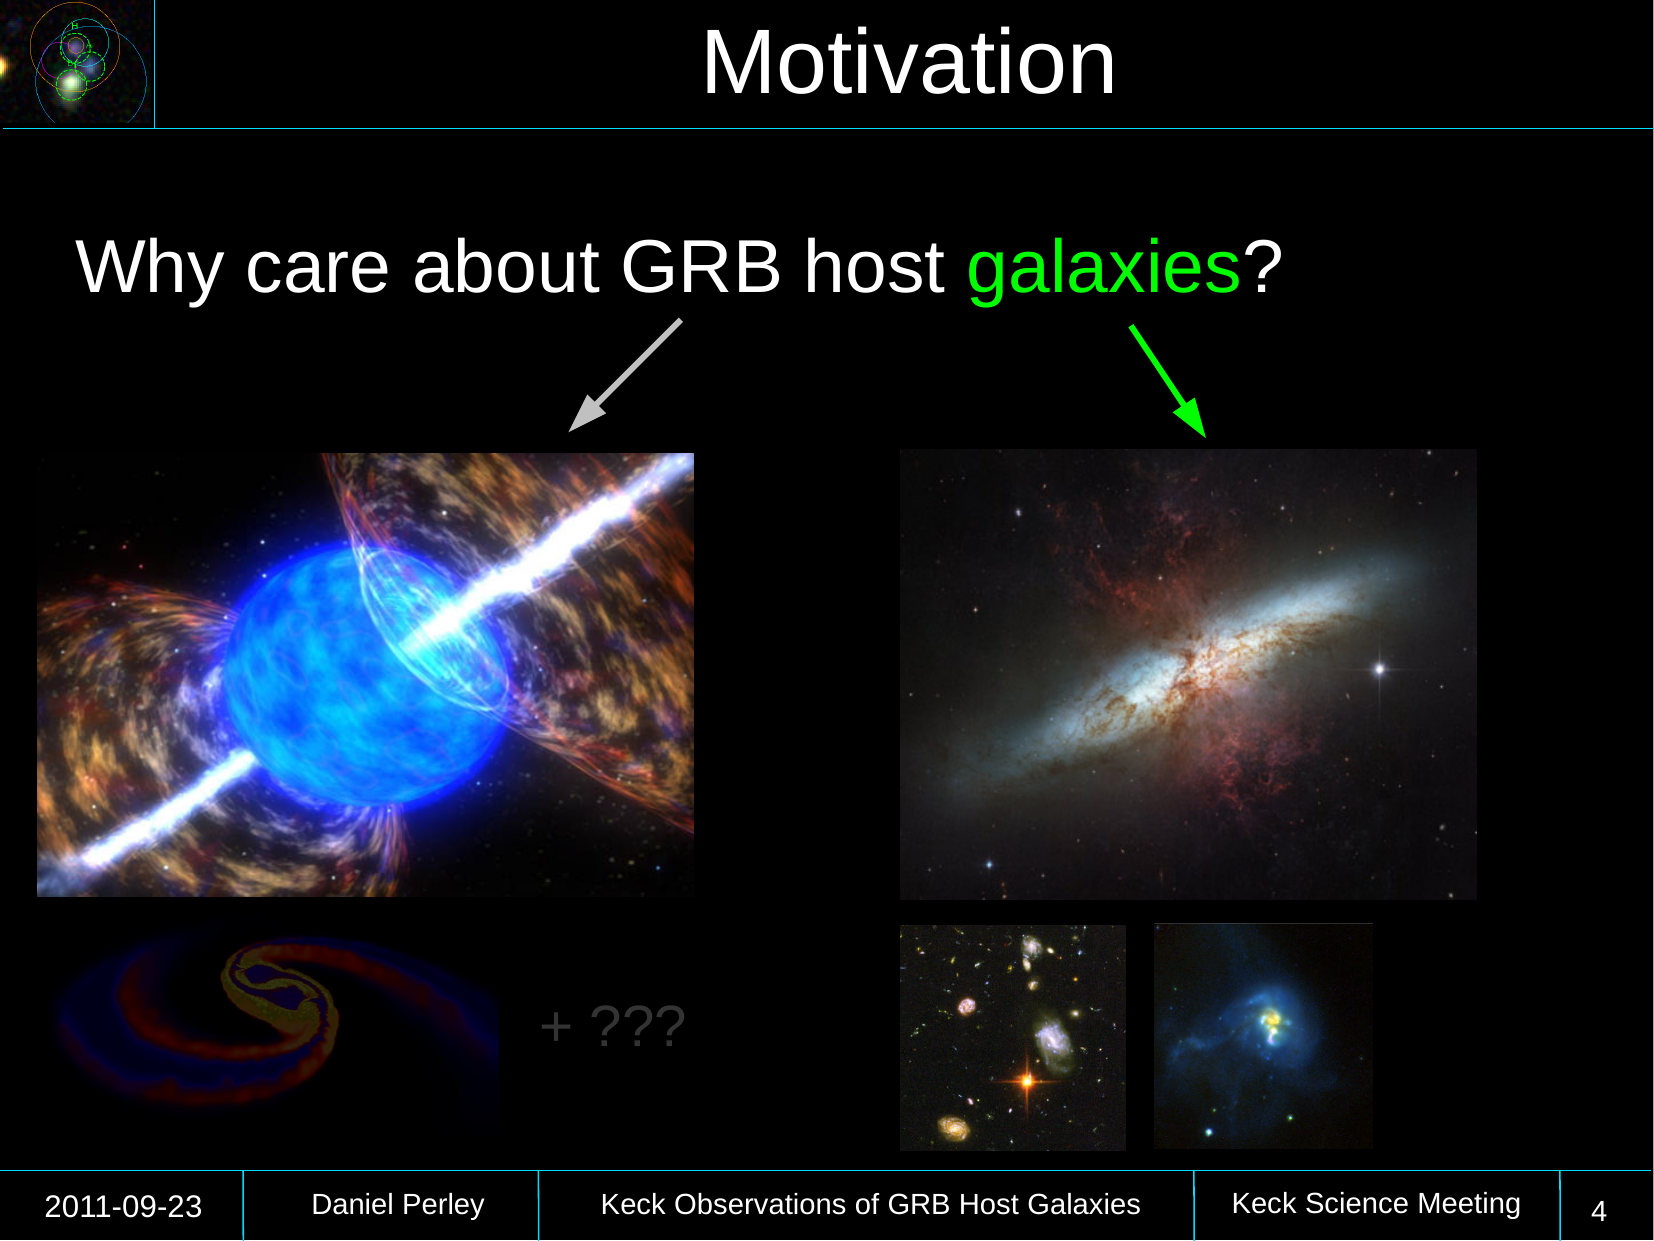

# Motivation
Why care about GRB host galaxies?
+ ???
4